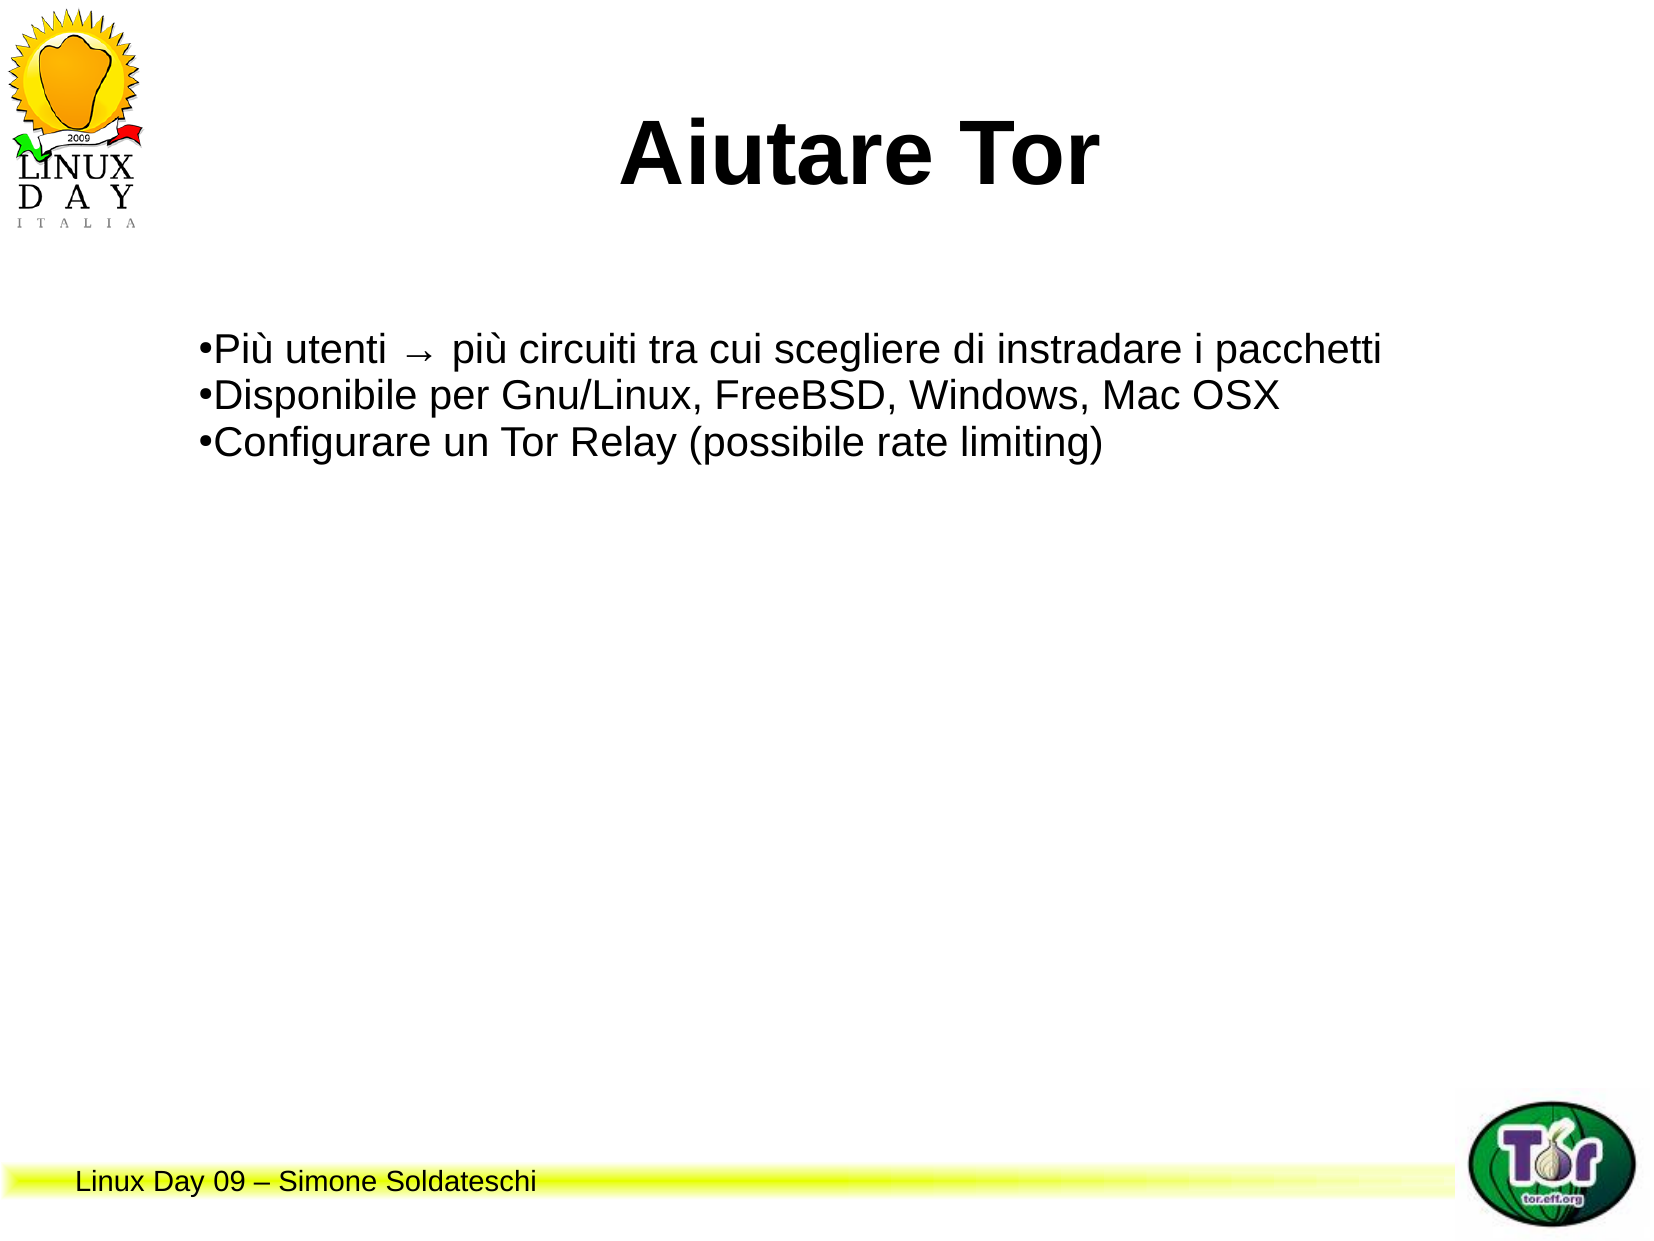

# Aiutare Tor
Più utenti → più circuiti tra cui scegliere di instradare i pacchetti
Disponibile per Gnu/Linux, FreeBSD, Windows, Mac OSX
Configurare un Tor Relay (possibile rate limiting)